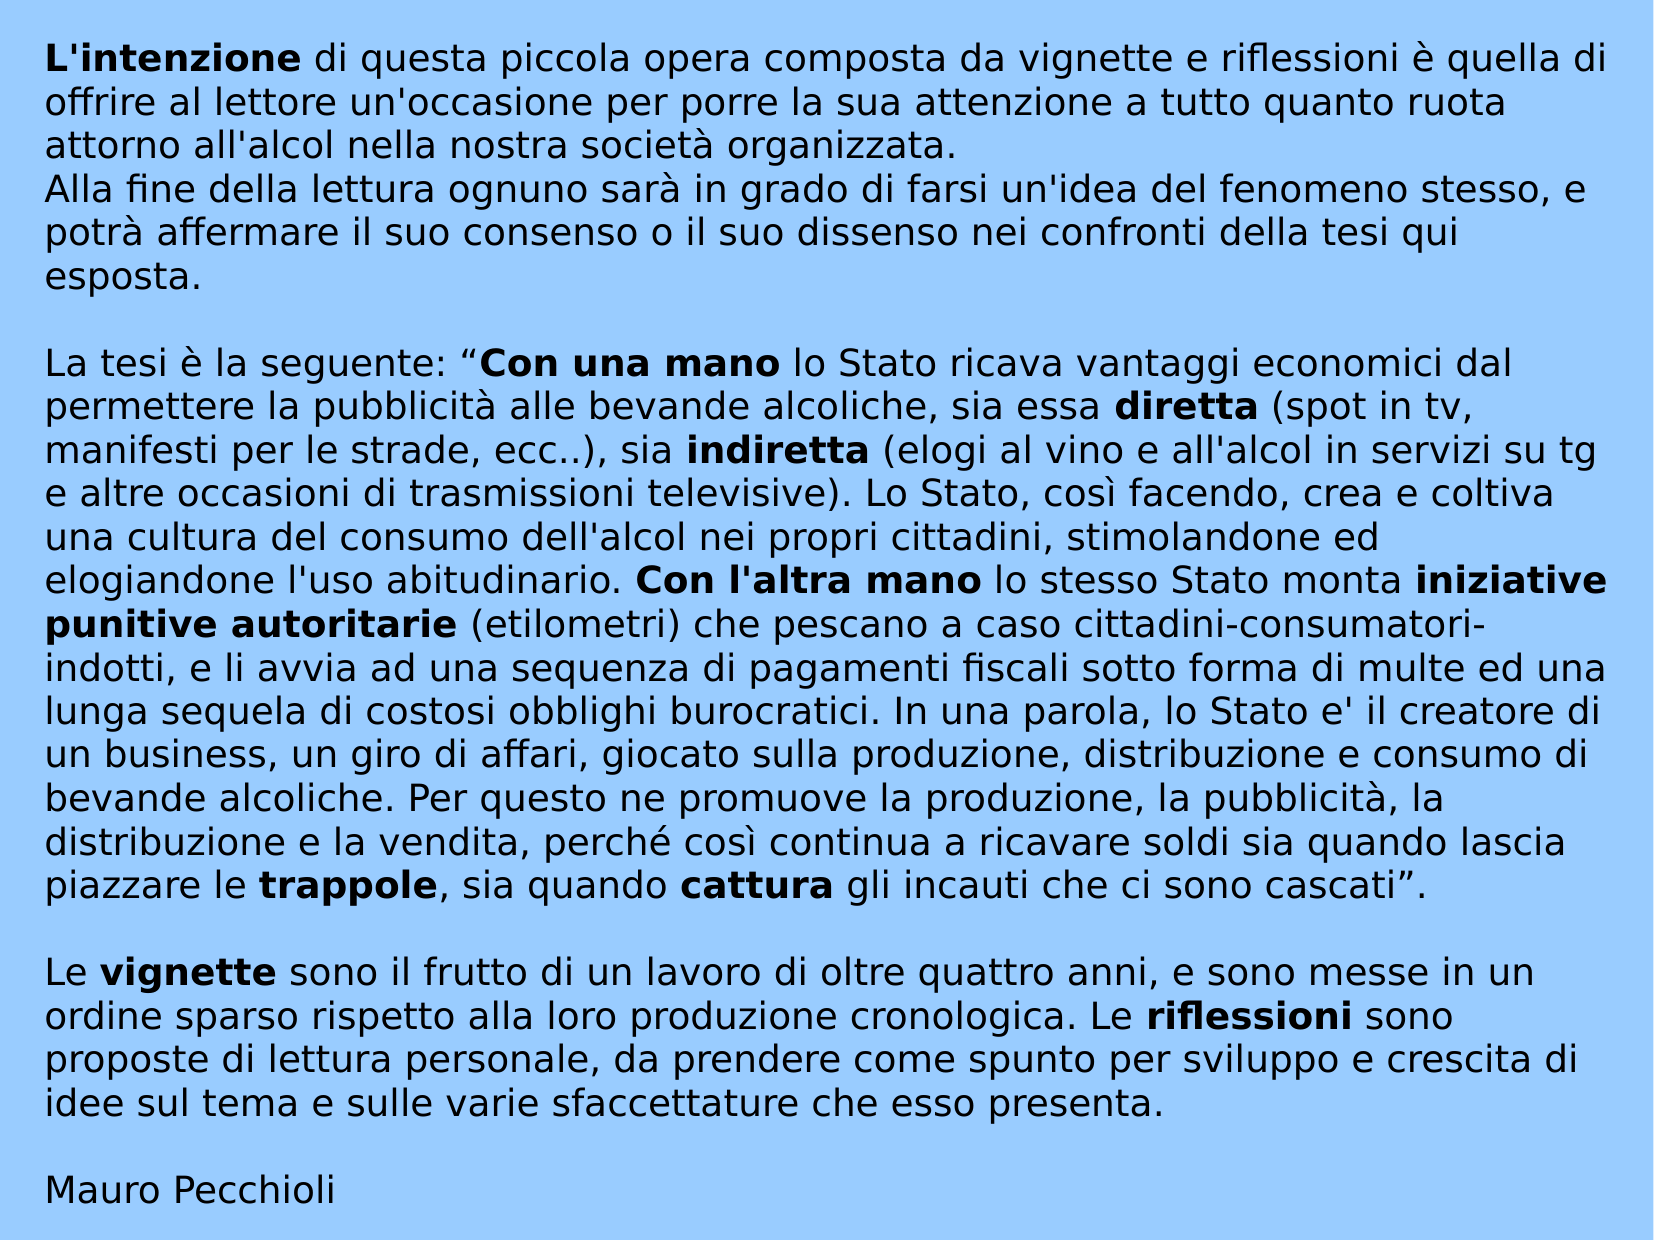

L'intenzione di questa piccola opera composta da vignette e riflessioni è quella di offrire al lettore un'occasione per porre la sua attenzione a tutto quanto ruota attorno all'alcol nella nostra società organizzata.
Alla fine della lettura ognuno sarà in grado di farsi un'idea del fenomeno stesso, e potrà affermare il suo consenso o il suo dissenso nei confronti della tesi qui esposta.
La tesi è la seguente: “Con una mano lo Stato ricava vantaggi economici dal permettere la pubblicità alle bevande alcoliche, sia essa diretta (spot in tv, manifesti per le strade, ecc..), sia indiretta (elogi al vino e all'alcol in servizi su tg e altre occasioni di trasmissioni televisive). Lo Stato, così facendo, crea e coltiva una cultura del consumo dell'alcol nei propri cittadini, stimolandone ed elogiandone l'uso abitudinario. Con l'altra mano lo stesso Stato monta iniziative punitive autoritarie (etilometri) che pescano a caso cittadini-consumatori-indotti, e li avvia ad una sequenza di pagamenti fiscali sotto forma di multe ed una lunga sequela di costosi obblighi burocratici. In una parola, lo Stato e' il creatore di un business, un giro di affari, giocato sulla produzione, distribuzione e consumo di bevande alcoliche. Per questo ne promuove la produzione, la pubblicità, la distribuzione e la vendita, perché così continua a ricavare soldi sia quando lascia piazzare le trappole, sia quando cattura gli incauti che ci sono cascati”.
Le vignette sono il frutto di un lavoro di oltre quattro anni, e sono messe in un ordine sparso rispetto alla loro produzione cronologica. Le riflessioni sono proposte di lettura personale, da prendere come spunto per sviluppo e crescita di idee sul tema e sulle varie sfaccettature che esso presenta.
Mauro Pecchioli